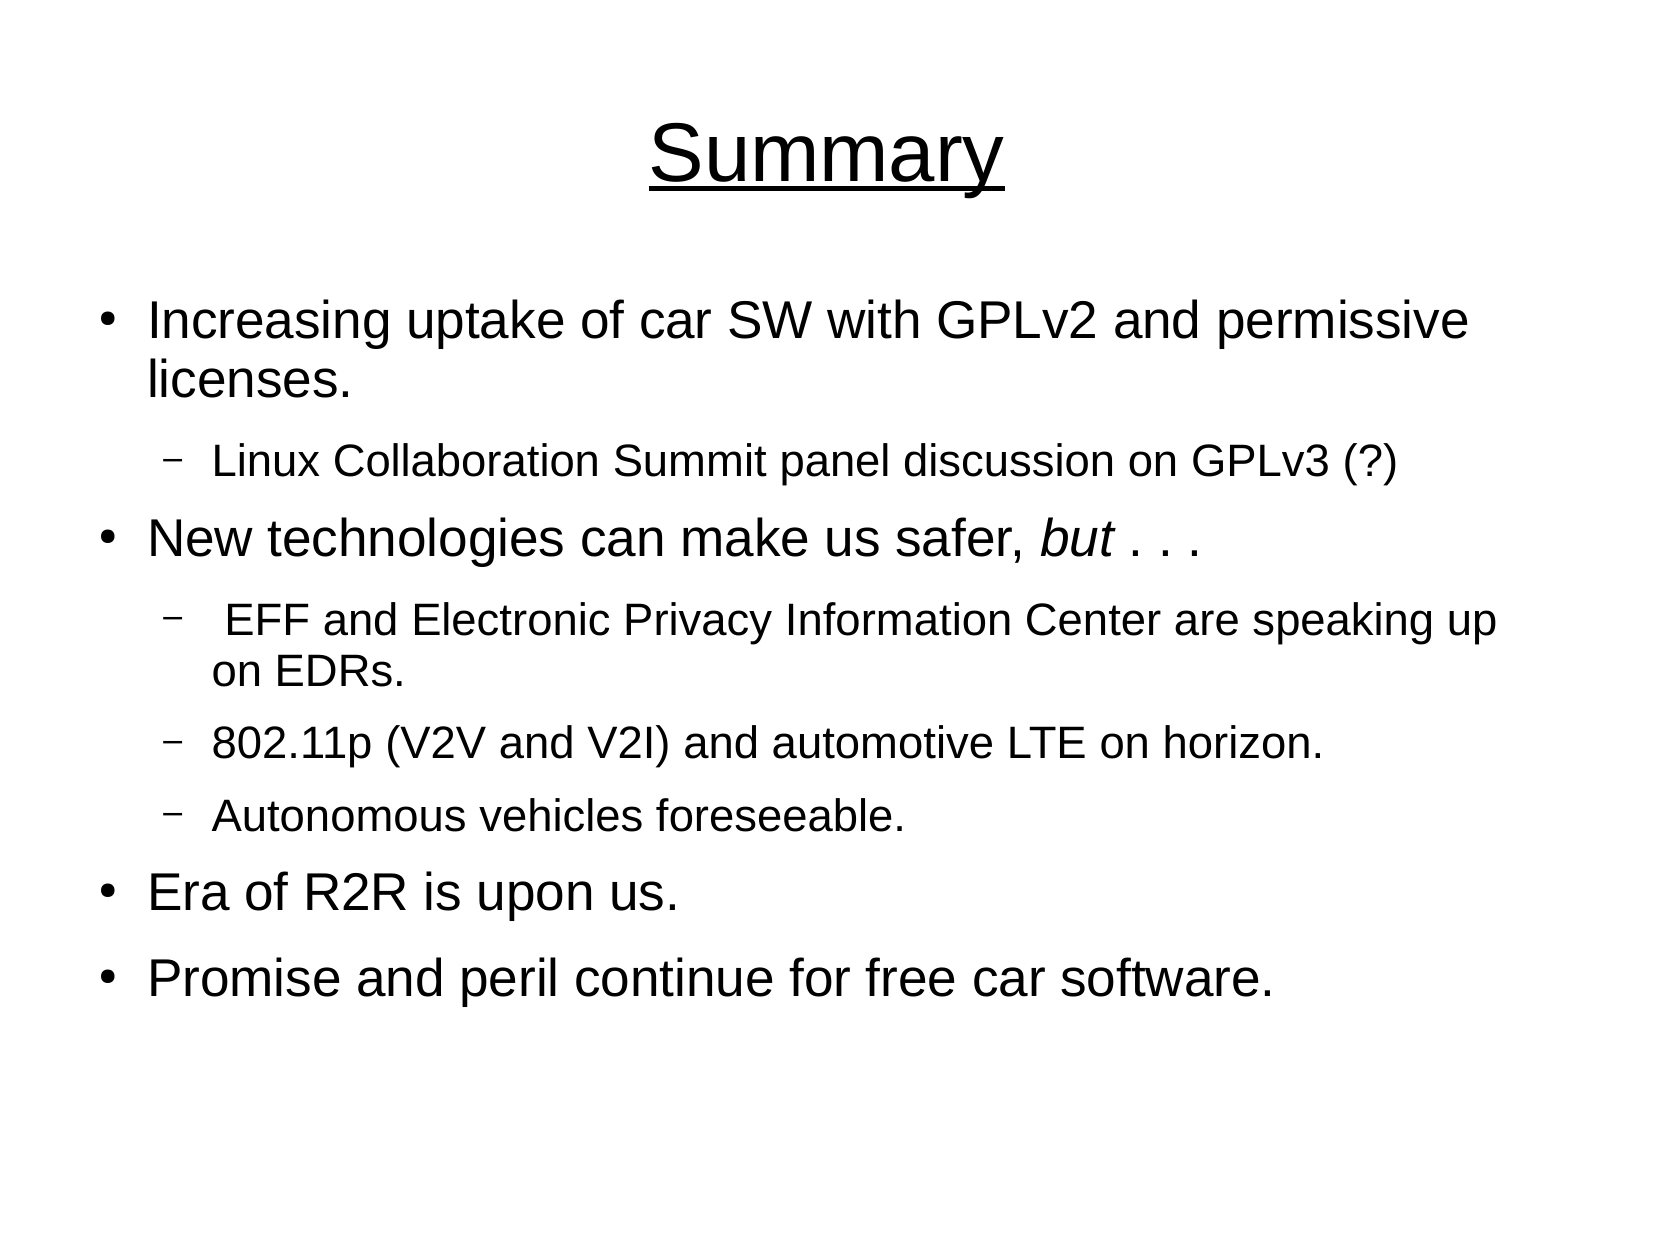

# Summary
Increasing uptake of car SW with GPLv2 and permissive licenses.
Linux Collaboration Summit panel discussion on GPLv3 (?)
New technologies can make us safer, but . . .
 EFF and Electronic Privacy Information Center are speaking up on EDRs.
802.11p (V2V and V2I) and automotive LTE on horizon.
Autonomous vehicles foreseeable.
Era of R2R is upon us.
Promise and peril continue for free car software.